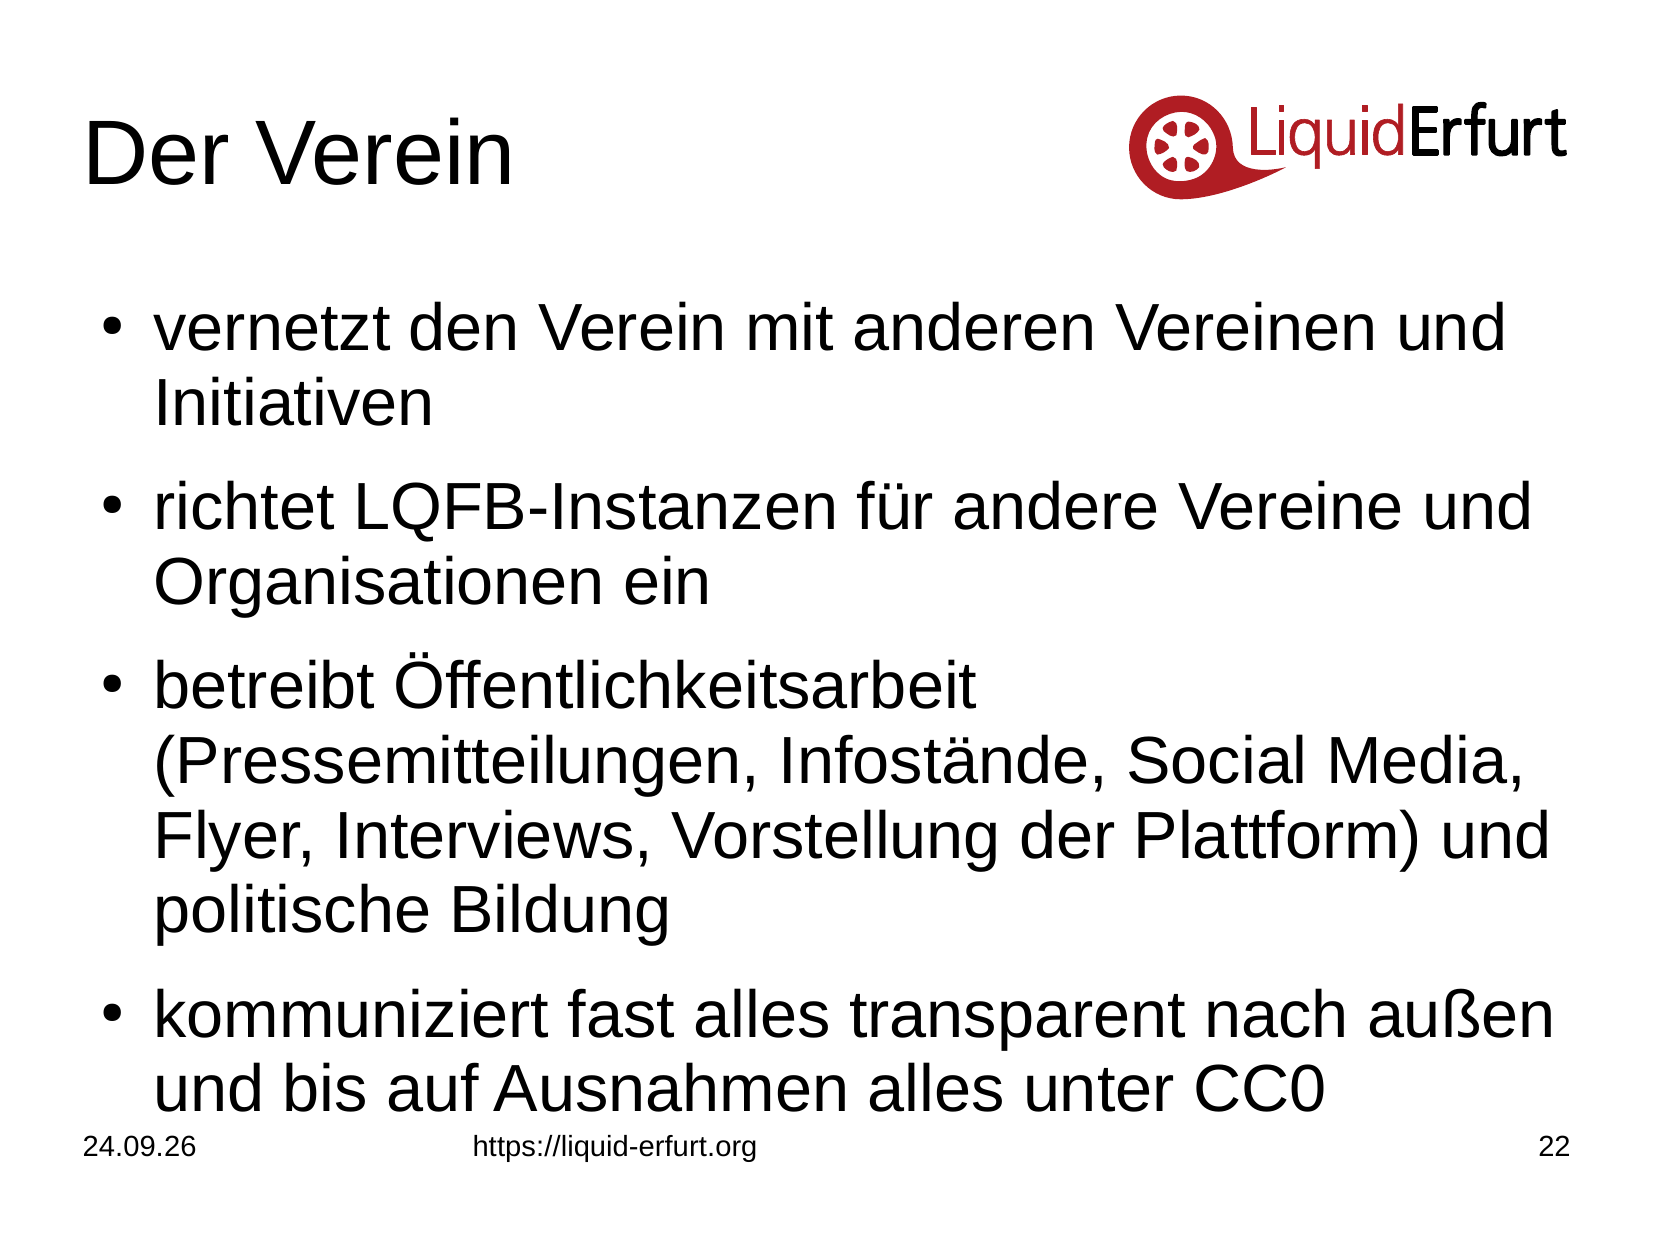

# Der Verein
vernetzt den Verein mit anderen Vereinen und Initiativen
richtet LQFB-Instanzen für andere Vereine und Organisationen ein
betreibt Öffentlichkeitsarbeit (Pressemitteilungen, Infostände, Social Media, Flyer, Interviews, Vorstellung der Plattform) und politische Bildung
kommuniziert fast alles transparent nach außen und bis auf Ausnahmen alles unter CC0
https://liquid-erfurt.org
22